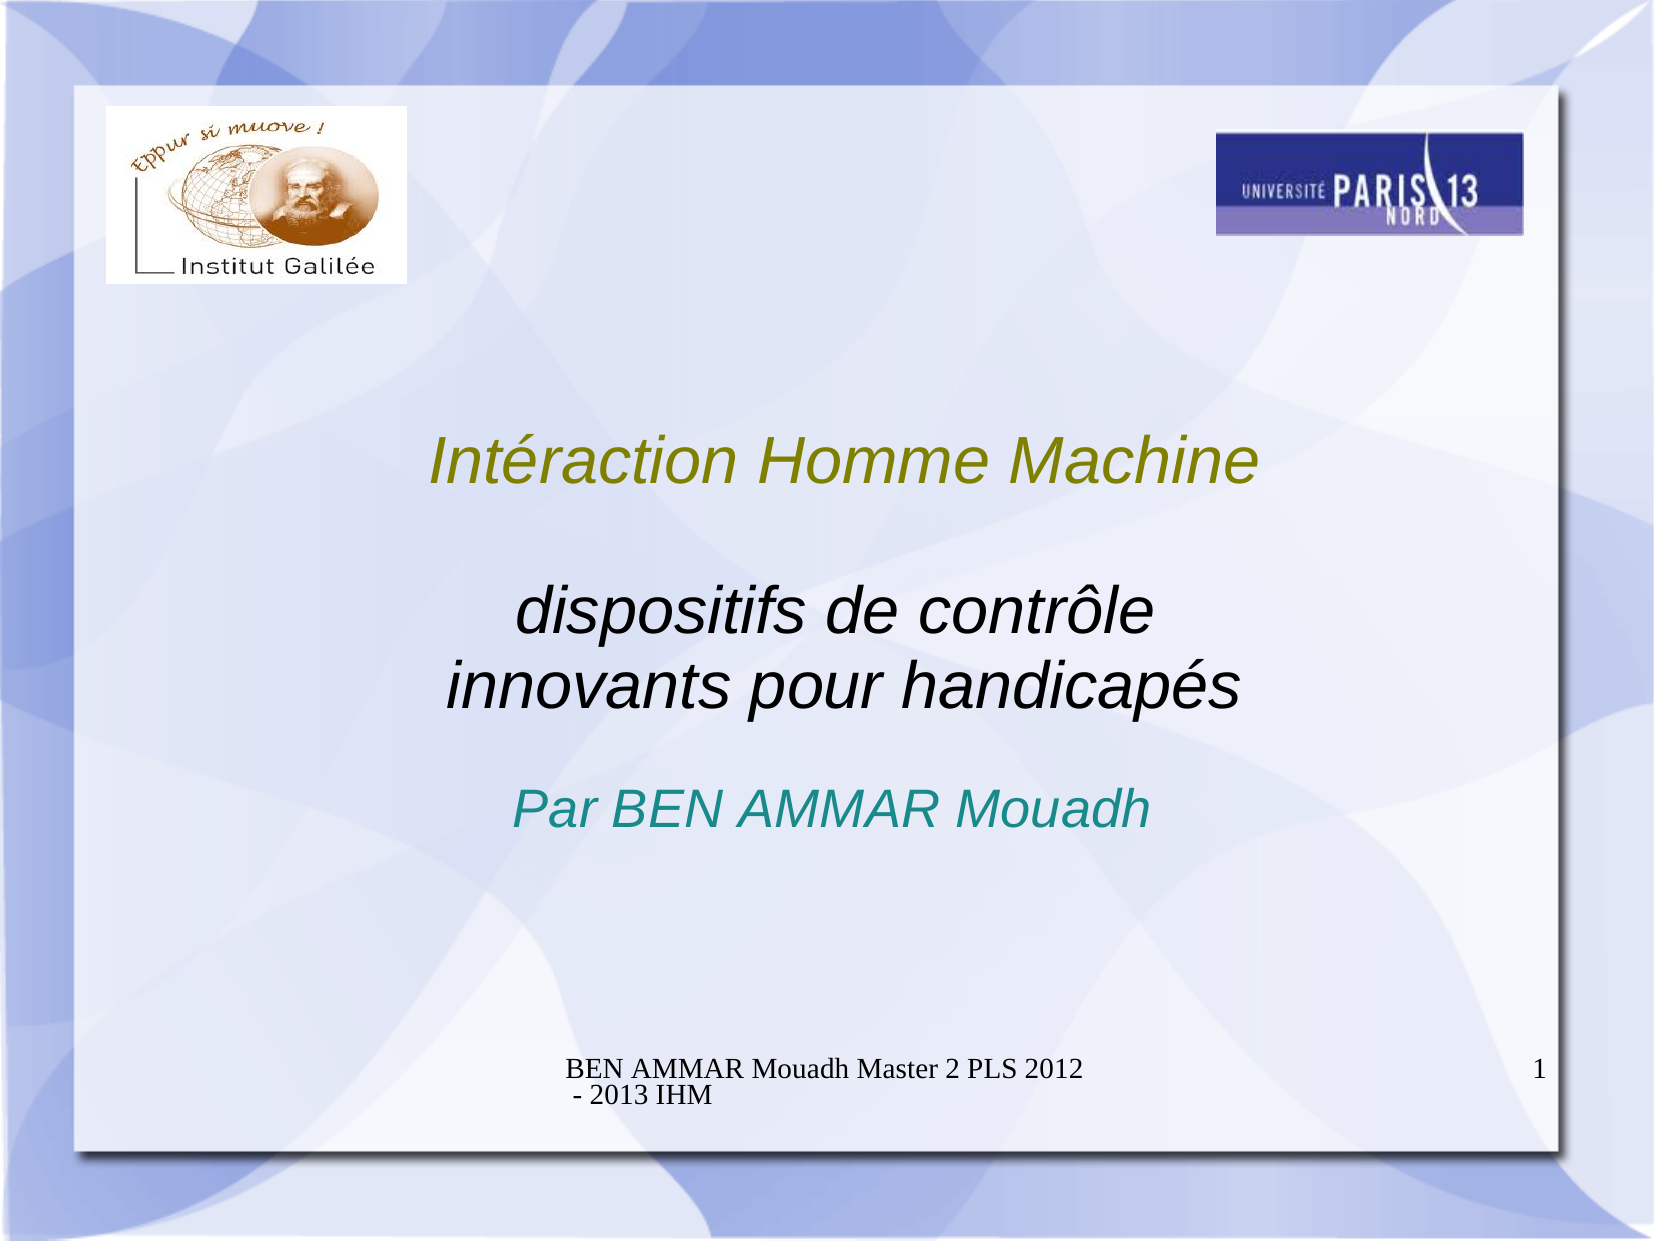

# Intéraction Homme Machine dispositifs de contrôle innovants pour handicapés
Par BEN AMMAR Mouadh
BEN AMMAR Mouadh Master 2 PLS 2012 - 2013 IHM
1